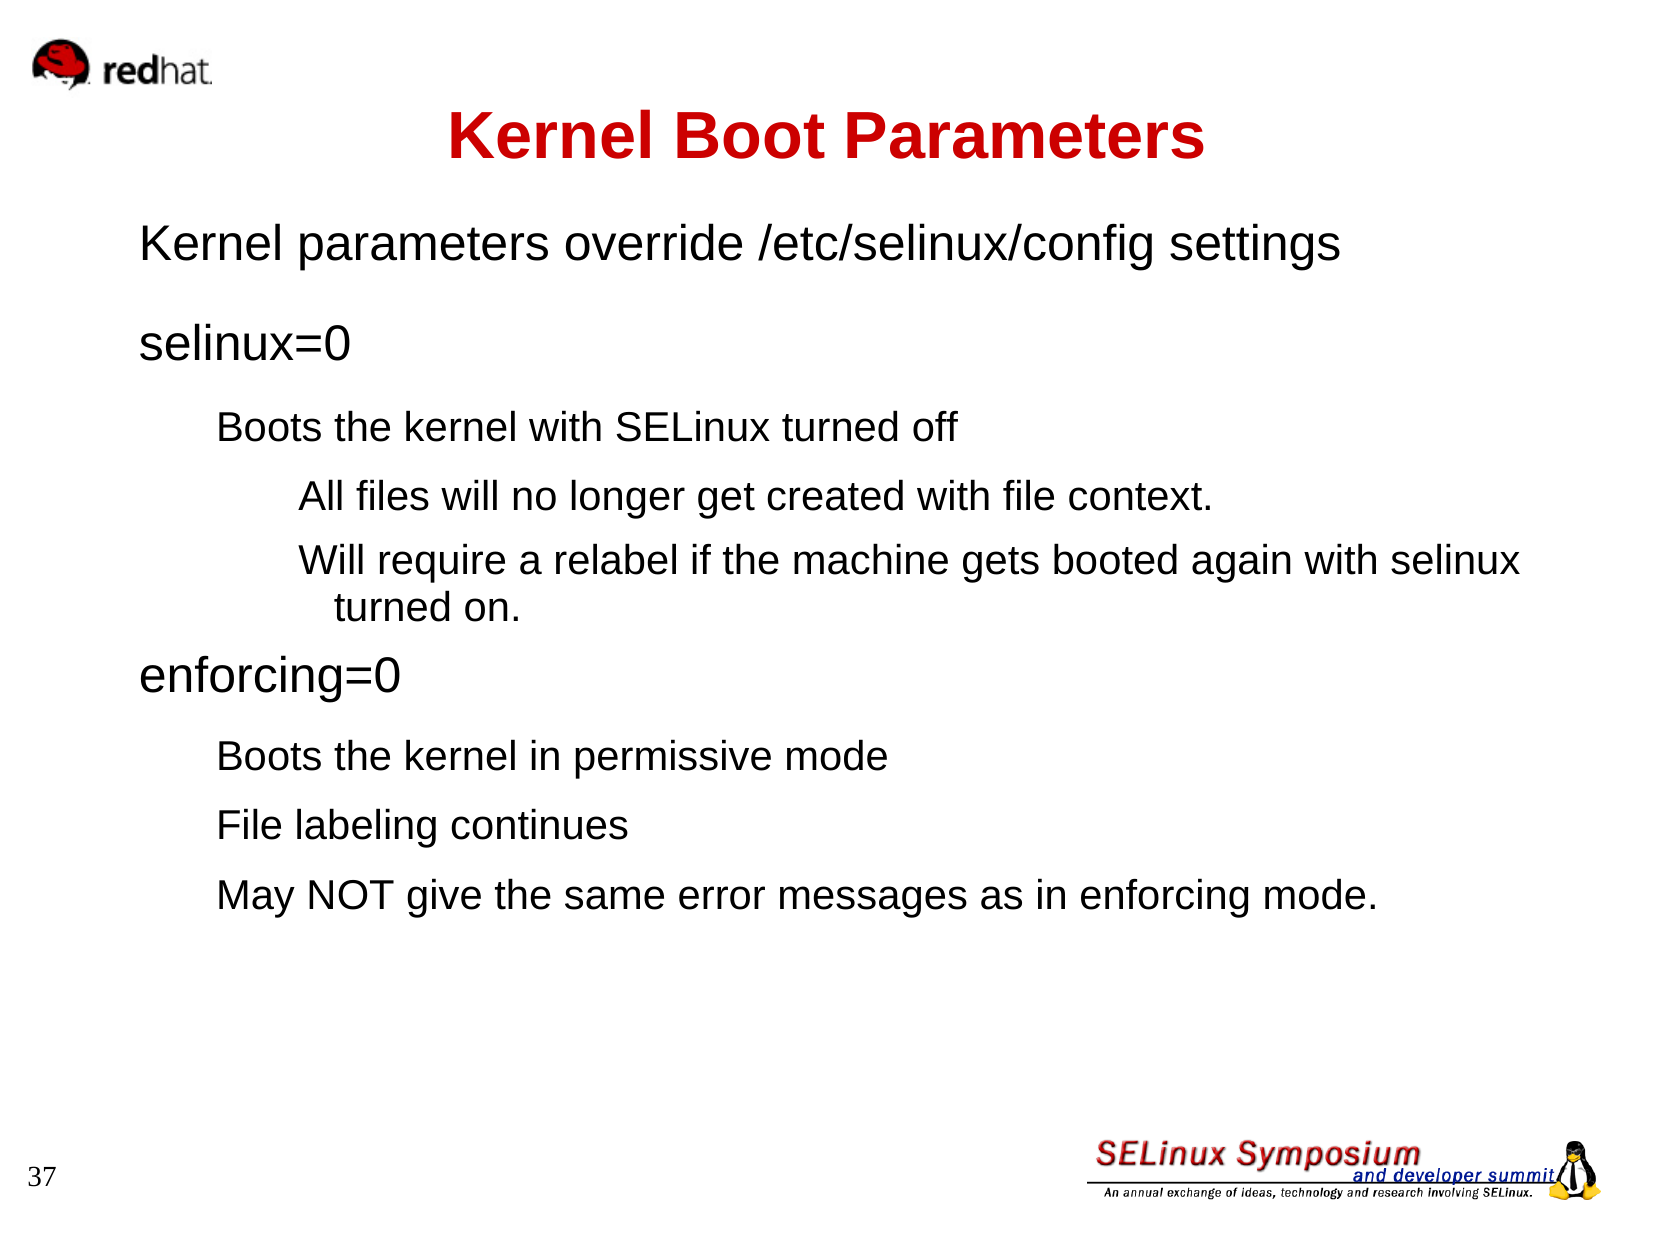

# Kernel Boot Parameters
Kernel parameters override /etc/selinux/config settings
selinux=0
Boots the kernel with SELinux turned off
All files will no longer get created with file context.
Will require a relabel if the machine gets booted again with selinux turned on.
enforcing=0
Boots the kernel in permissive mode
File labeling continues
May NOT give the same error messages as in enforcing mode.